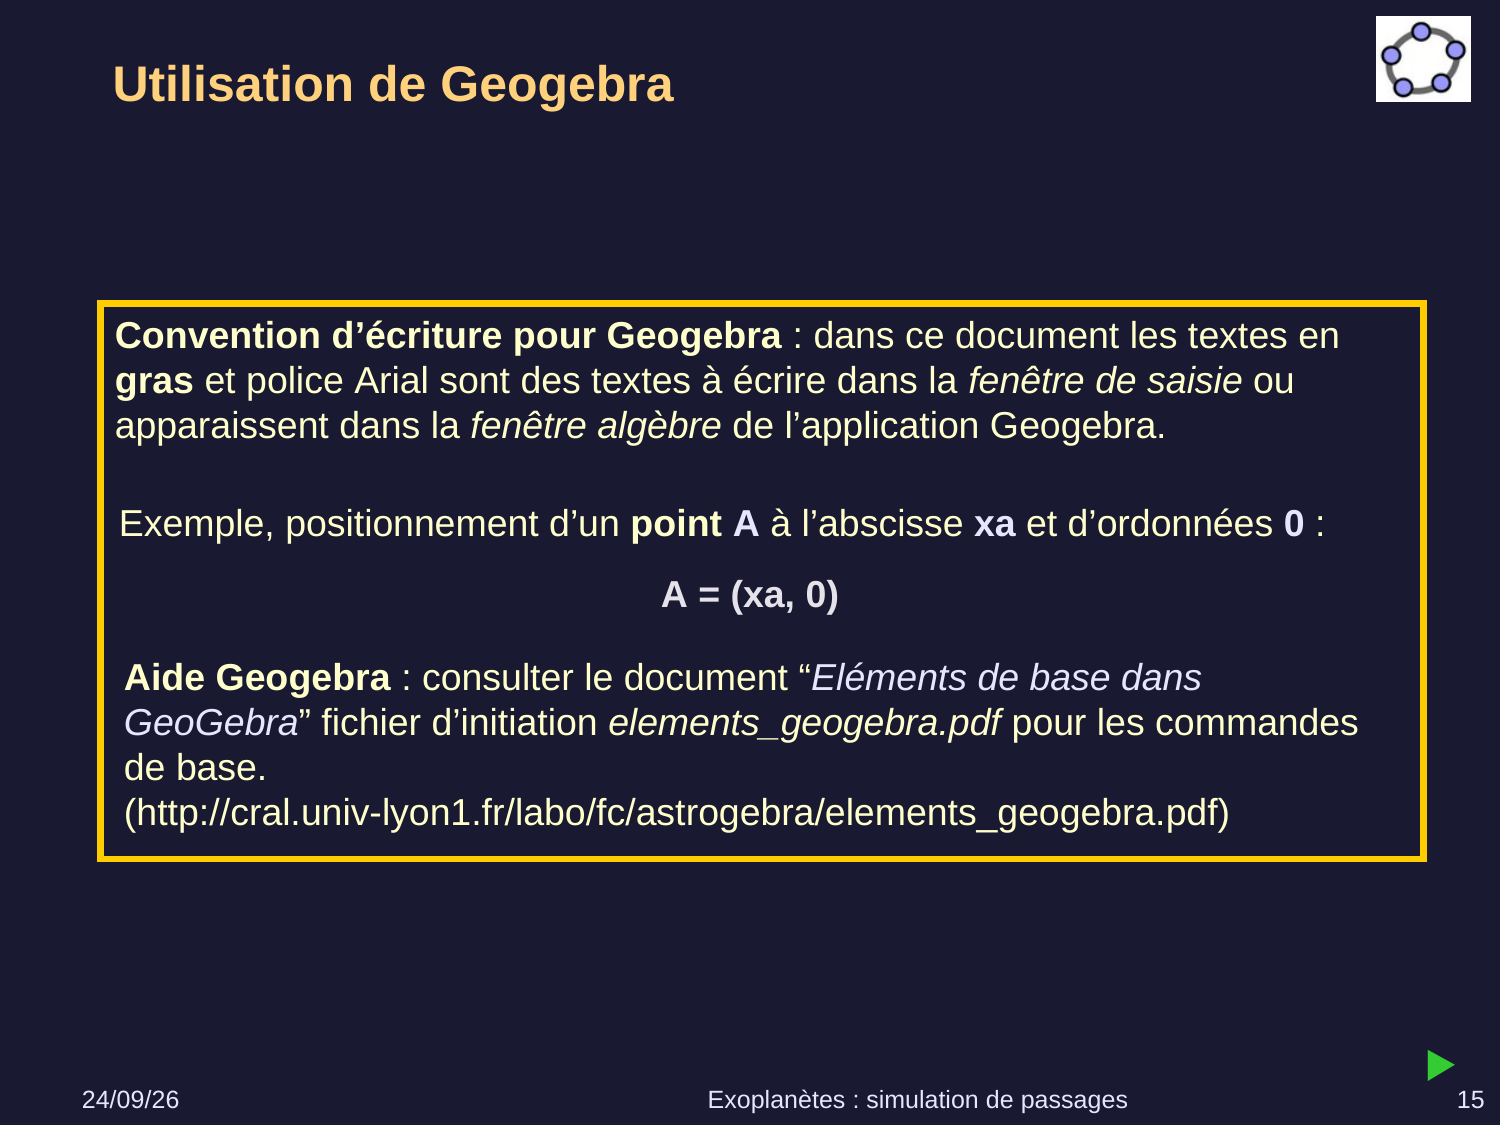

Utilisation de Geogebra
Convention d’écriture pour Geogebra : dans ce document les textes en gras et police Arial sont des textes à écrire dans la fenêtre de saisie ou apparaissent dans la fenêtre algèbre de l’application Geogebra.
Exemple, positionnement d’un point A à l’abscisse xa et d’ordonnées 0 :
A = (xa, 0)
Aide Geogebra : consulter le document “Eléments de base dans GeoGebra” fichier d’initiation elements_geogebra.pdf pour les commandes de base.
(http://cral.univ-lyon1.fr/labo/fc/astrogebra/elements_geogebra.pdf)

Exoplanètes : simulation de passages
15